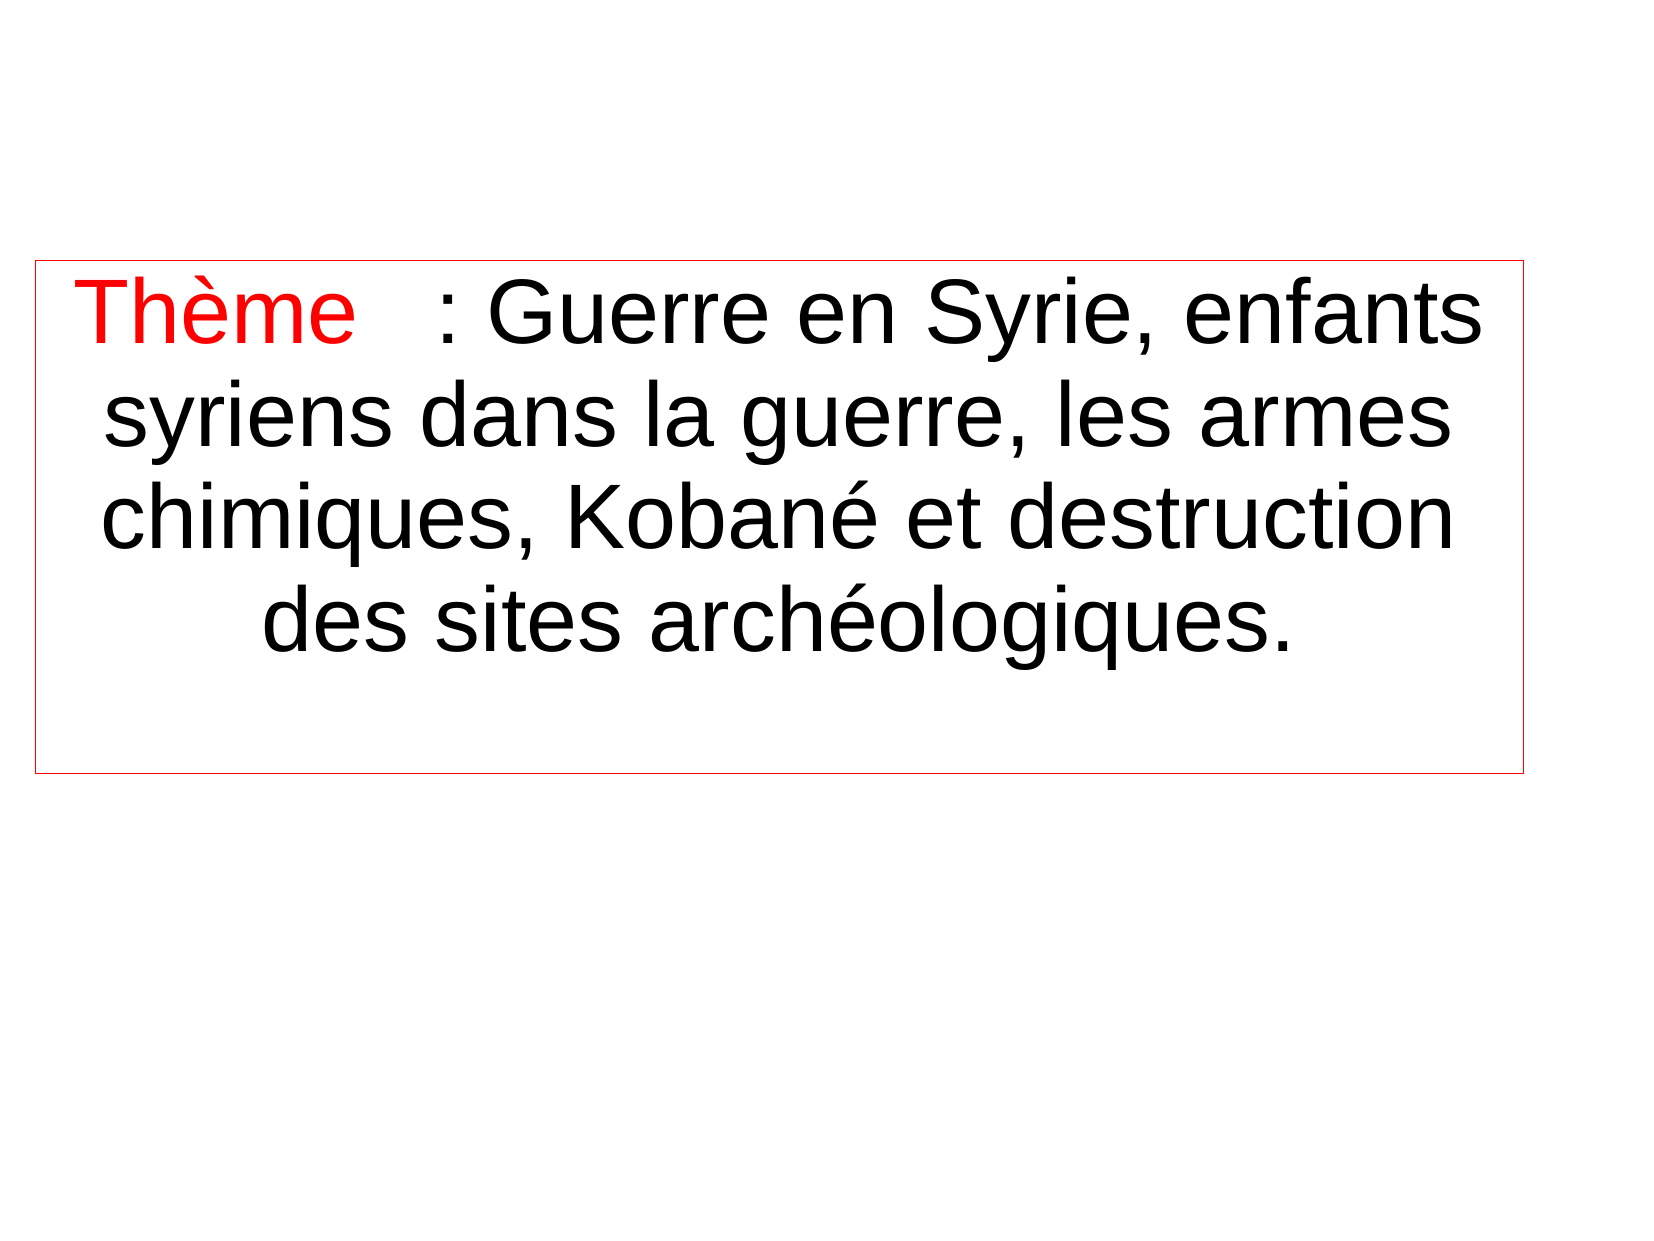

# Thème  : Guerre en Syrie, enfants syriens dans la guerre, les armes chimiques, Kobané et destruction des sites archéologiques.